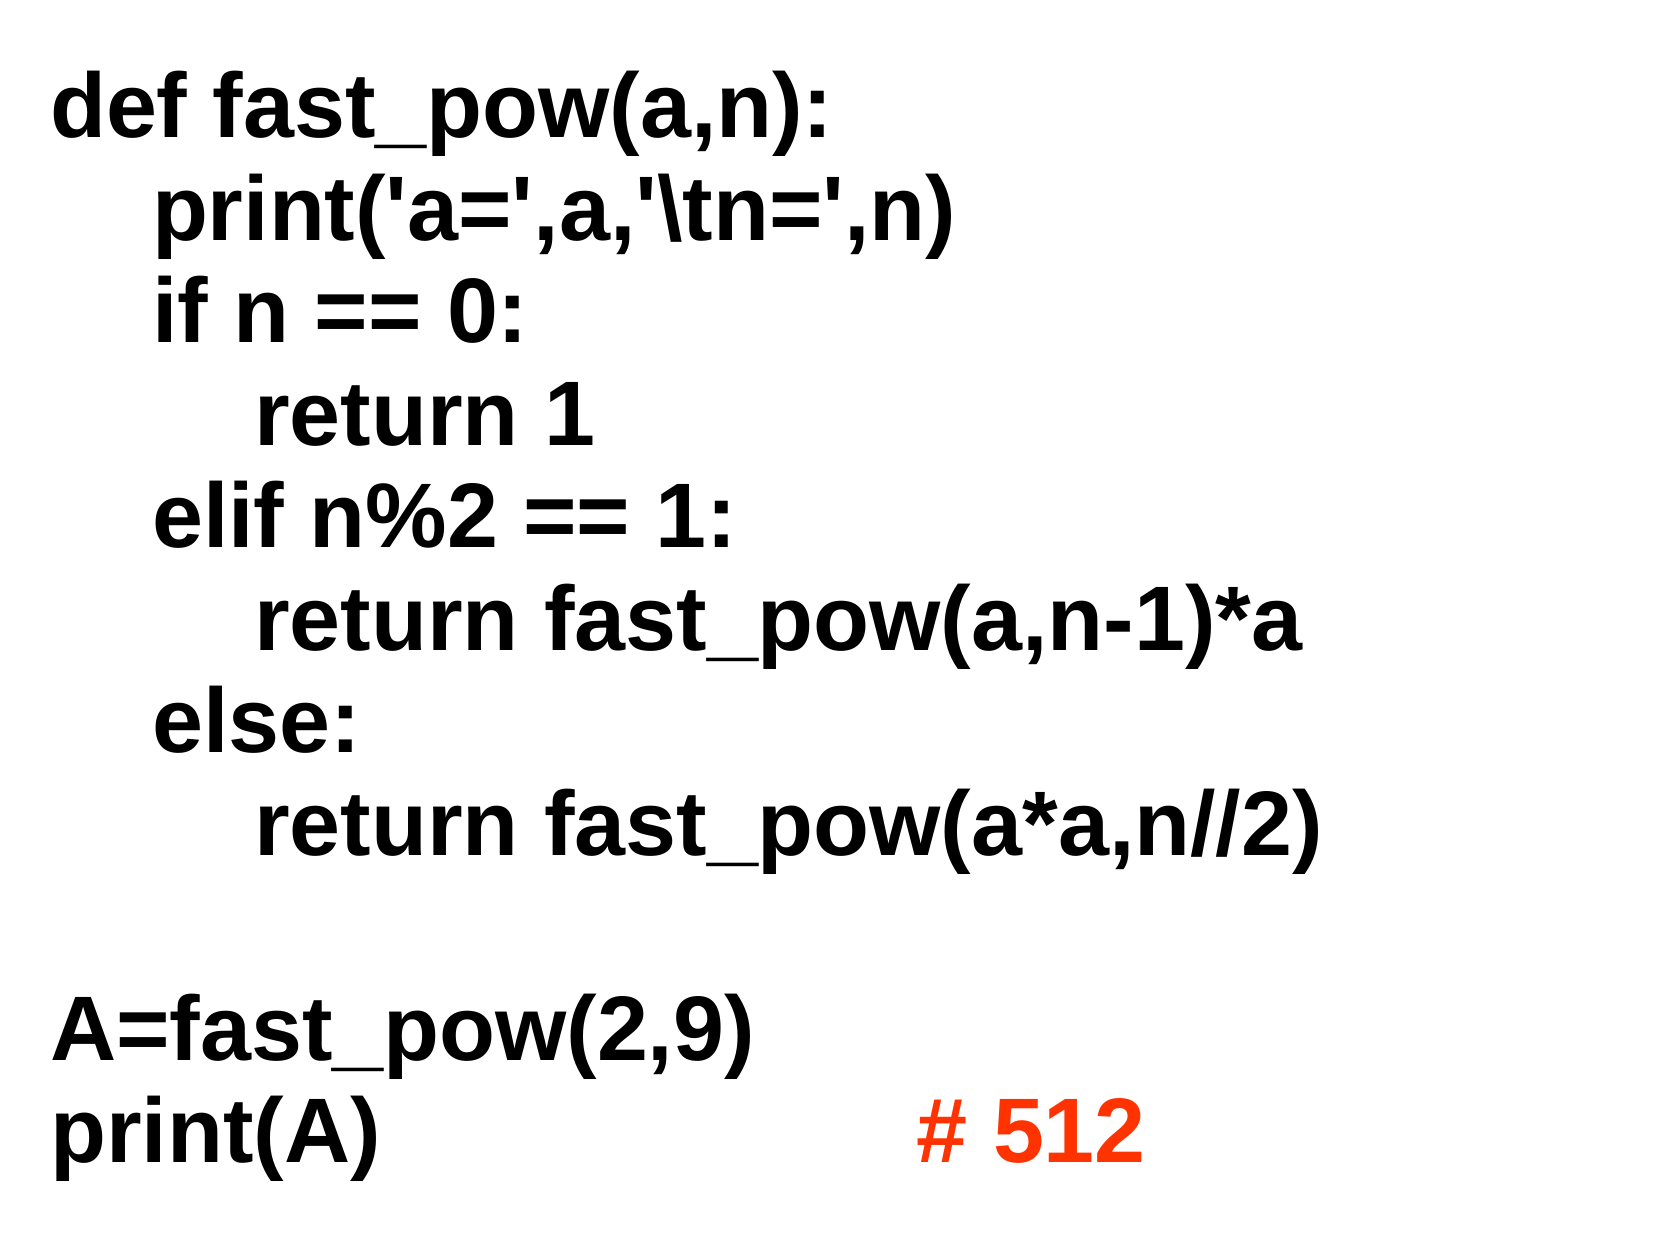

def fast_pow(a,n):
 print('a=',a,'\tn=',n)
 if n == 0:
 return 1
 elif n%2 == 1:
 return fast_pow(a,n-1)*a
 else:
 return fast_pow(a*a,n//2)
A=fast_pow(2,9)
print(A) # 512